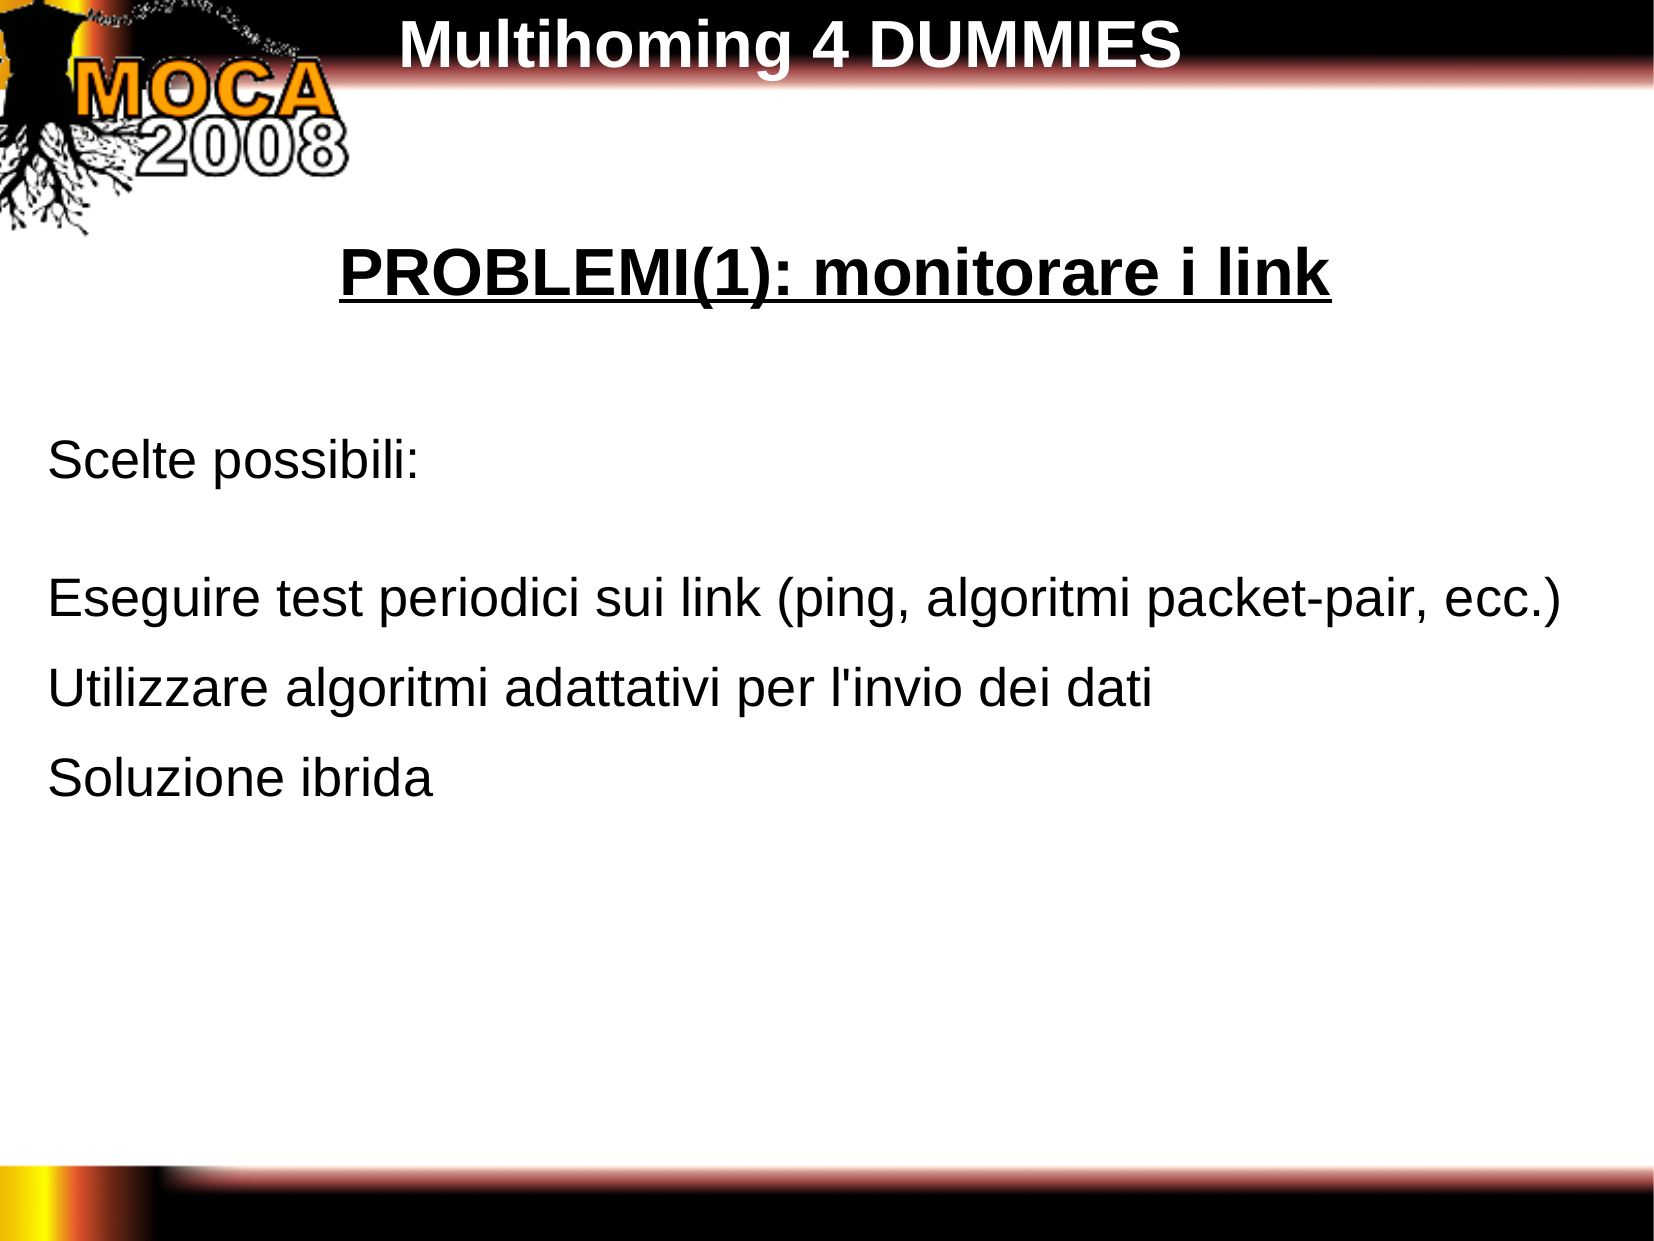

# Multihoming 4 DUMMIES
PROBLEMI(1): monitorare i link
Scelte possibili:
Eseguire test periodici sui link (ping, algoritmi packet-pair, ecc.)
Utilizzare algoritmi adattativi per l'invio dei dati
Soluzione ibrida